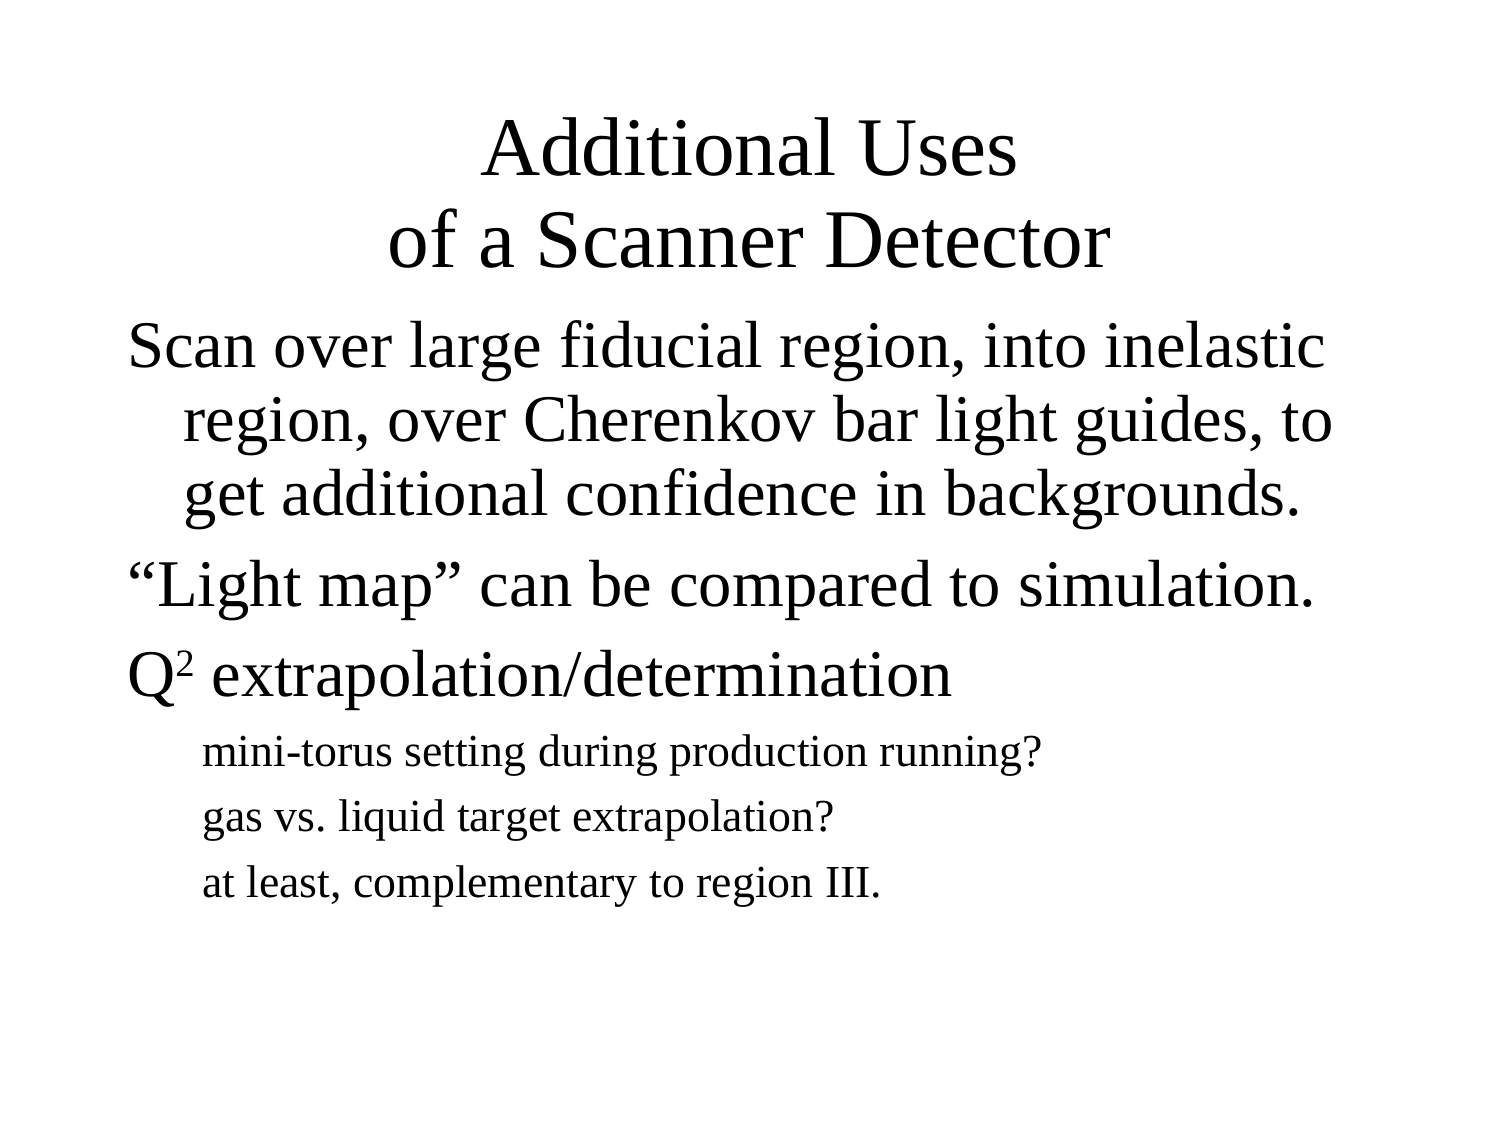

# Additional Uses of a Scanner Detector
Scan over large fiducial region, into inelastic region, over Cherenkov bar light guides, to get additional confidence in backgrounds.
“Light map” can be compared to simulation.
Q2 extrapolation/determination
mini-torus setting during production running?
gas vs. liquid target extrapolation?
at least, complementary to region III.